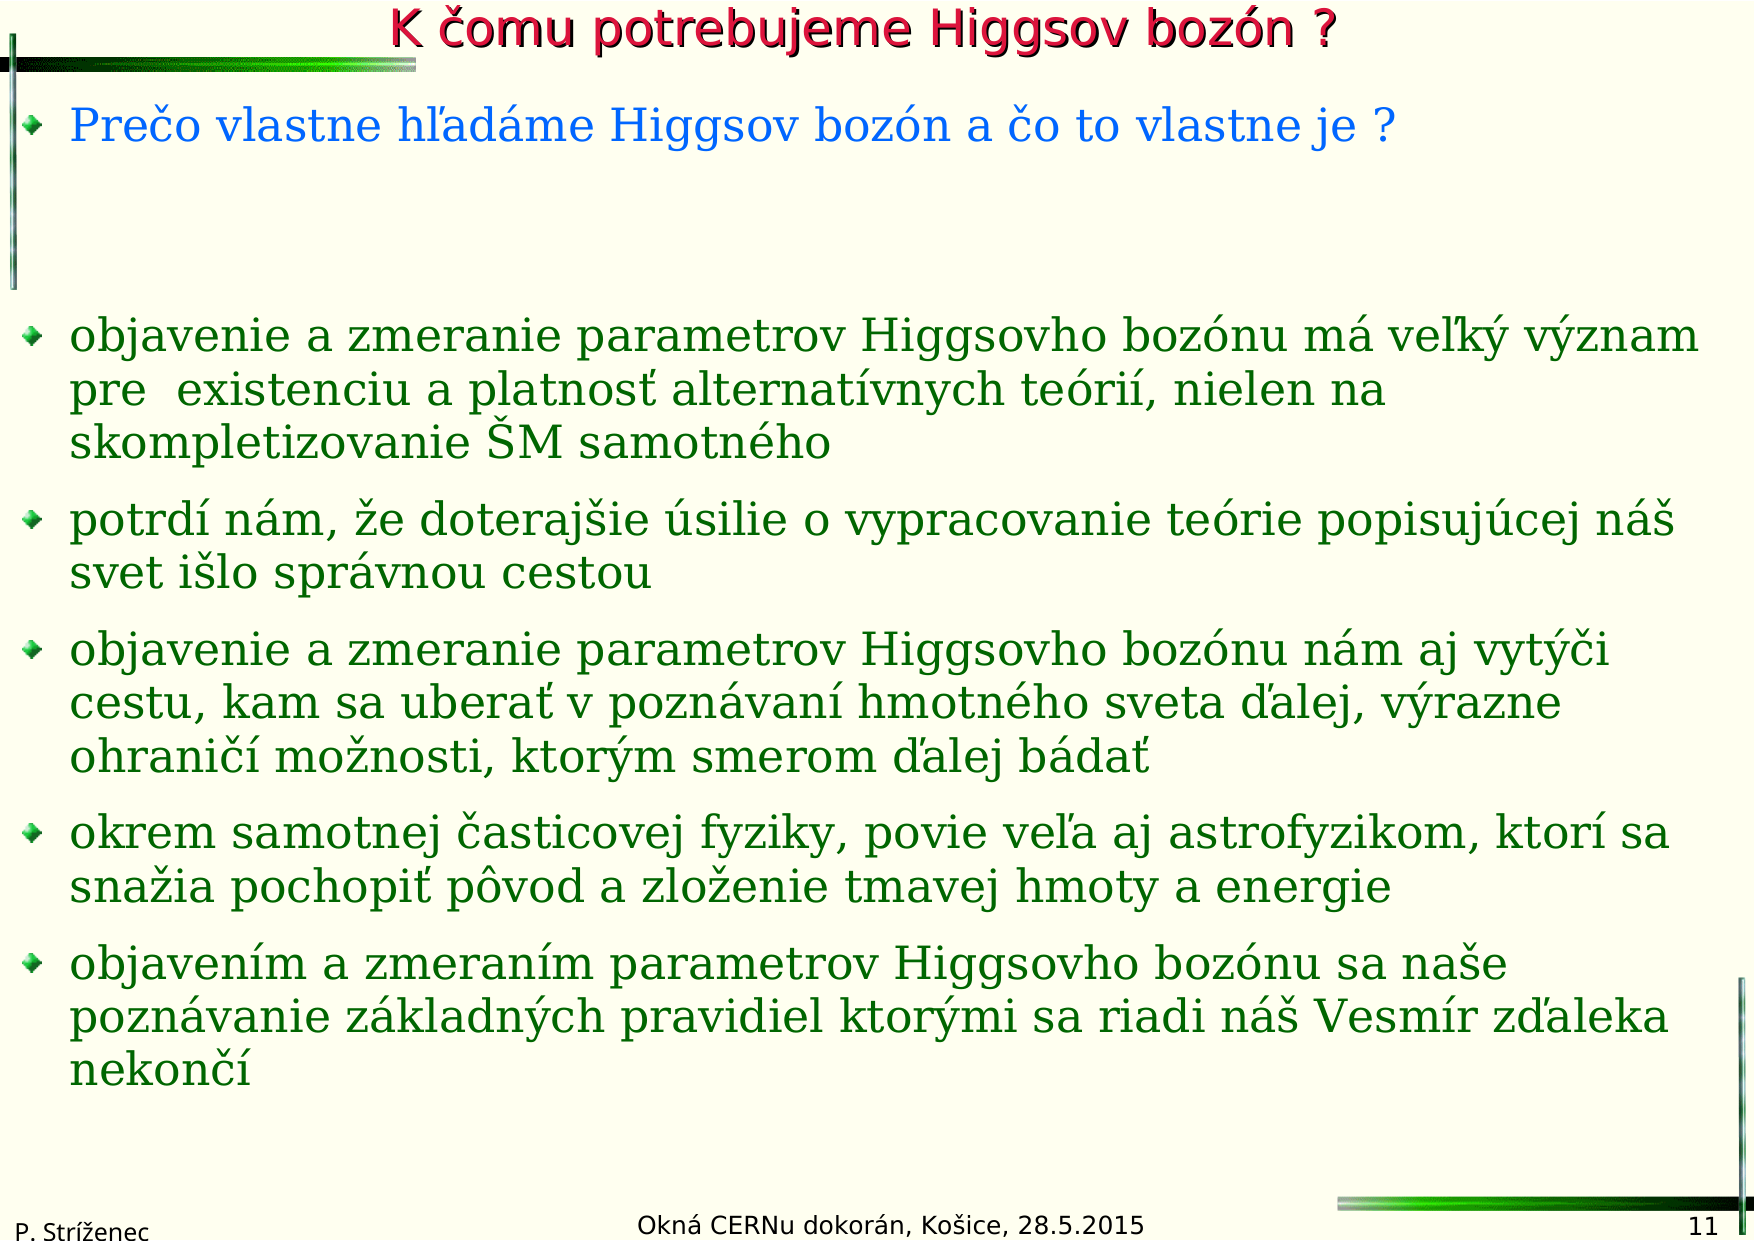

K čomu potrebujeme Higgsov bozón ?
# Prečo vlastne hľadáme Higgsov bozón a čo to vlastne je ?
objavenie a zmeranie parametrov Higgsovho bozónu má veľký význam pre existenciu a platnosť alternatívnych teórií, nielen na skompletizovanie ŠM samotného
potrdí nám, že doterajšie úsilie o vypracovanie teórie popisujúcej náš svet išlo správnou cestou
objavenie a zmeranie parametrov Higgsovho bozónu nám aj vytýči cestu, kam sa uberať v poznávaní hmotného sveta ďalej, výrazne ohraničí možnosti, ktorým smerom ďalej bádať
okrem samotnej časticovej fyziky, povie veľa aj astrofyzikom, ktorí sa snažia pochopiť pôvod a zloženie tmavej hmoty a energie
objavením a zmeraním parametrov Higgsovho bozónu sa naše poznávanie základných pravidiel ktorými sa riadi náš Vesmír zďaleka nekončí
Okná CERNu dokorán, Košice, 28.5.2015
P. Stríženec